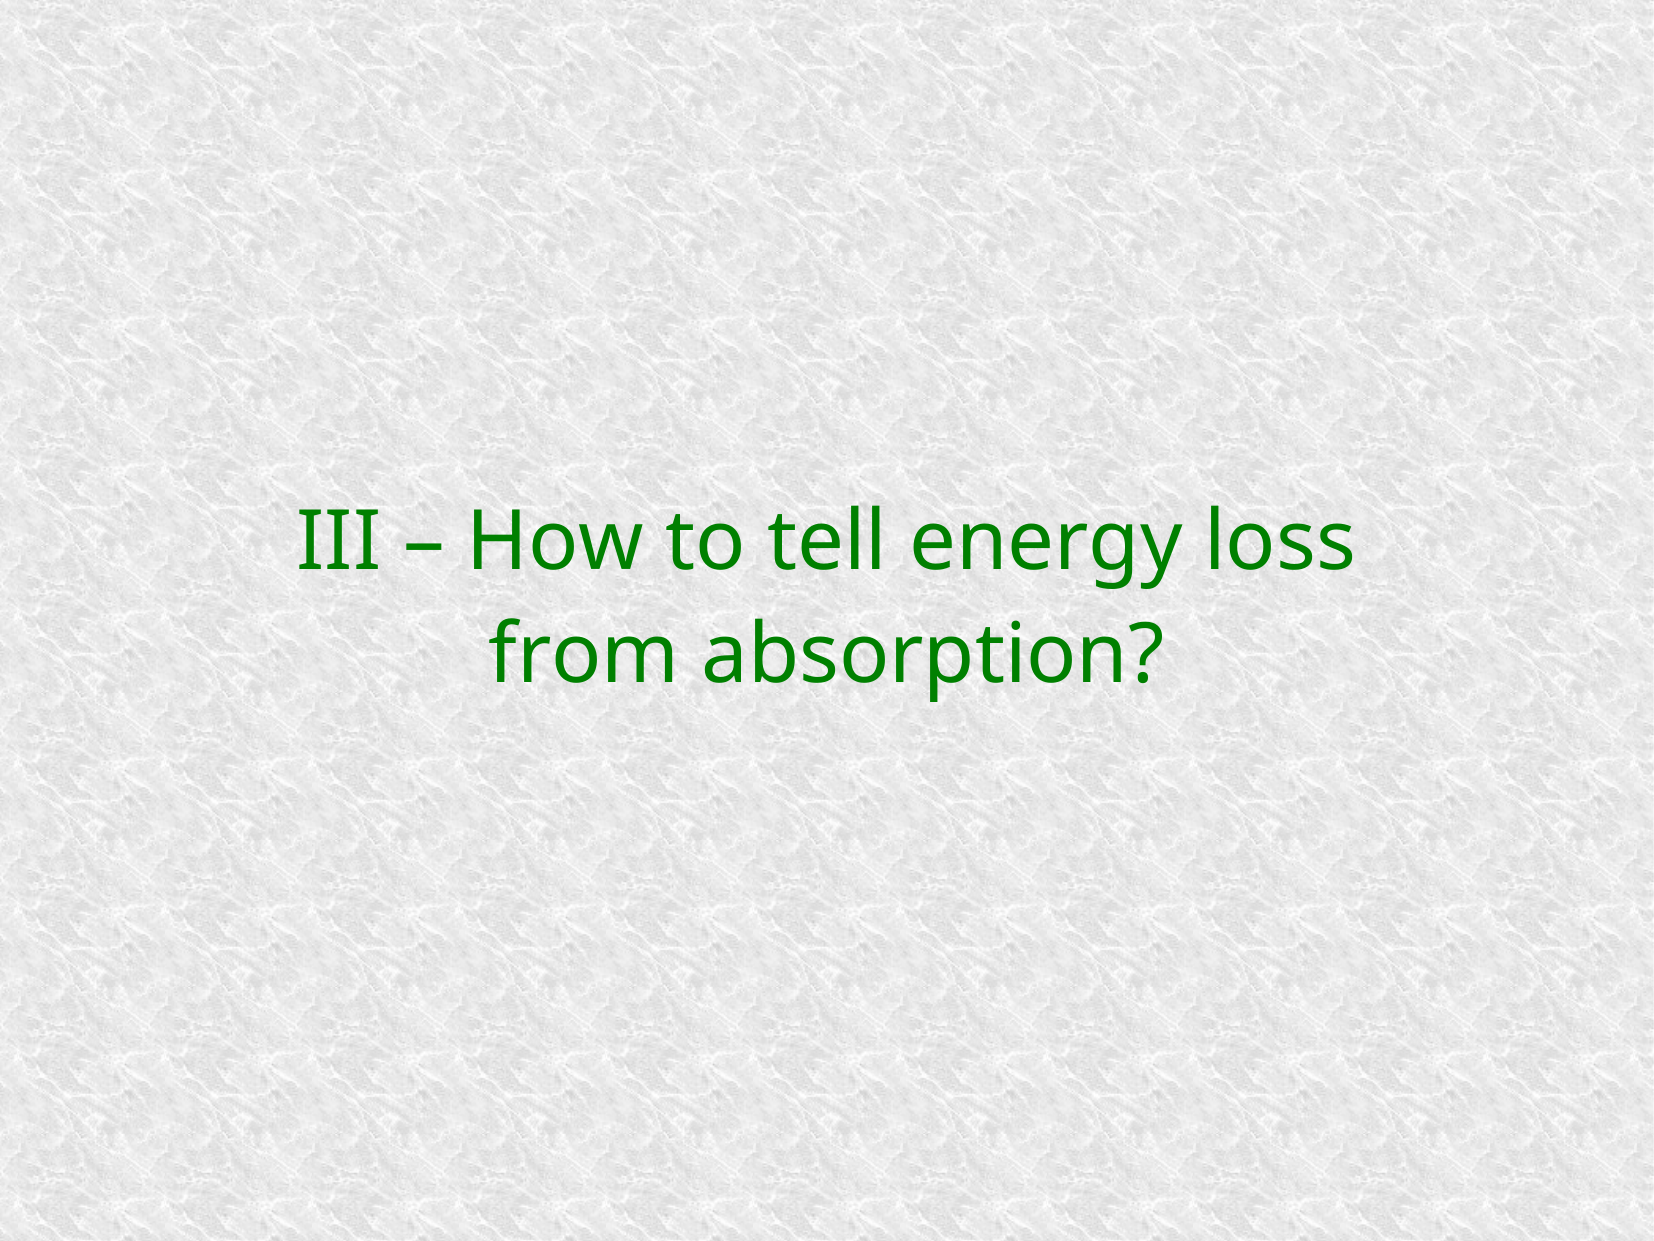

III – How to tell energy loss
from absorption?